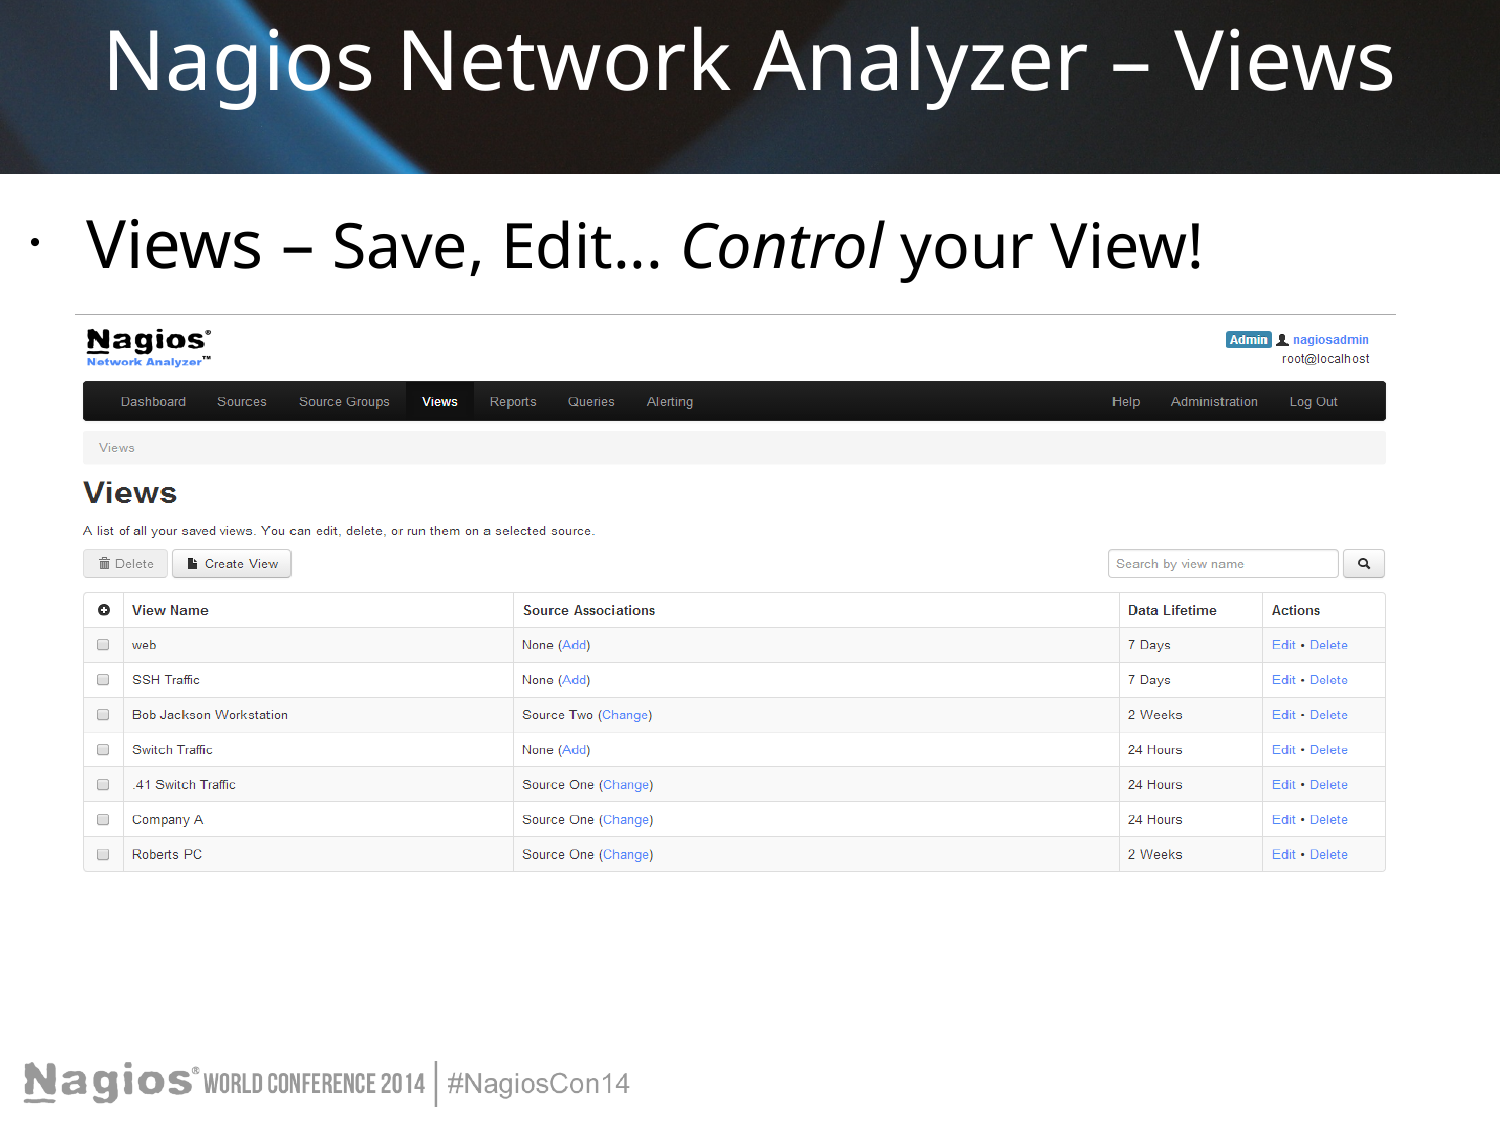

# Nagios Network Analyzer – Views
Views – Save, Edit... Control your View!